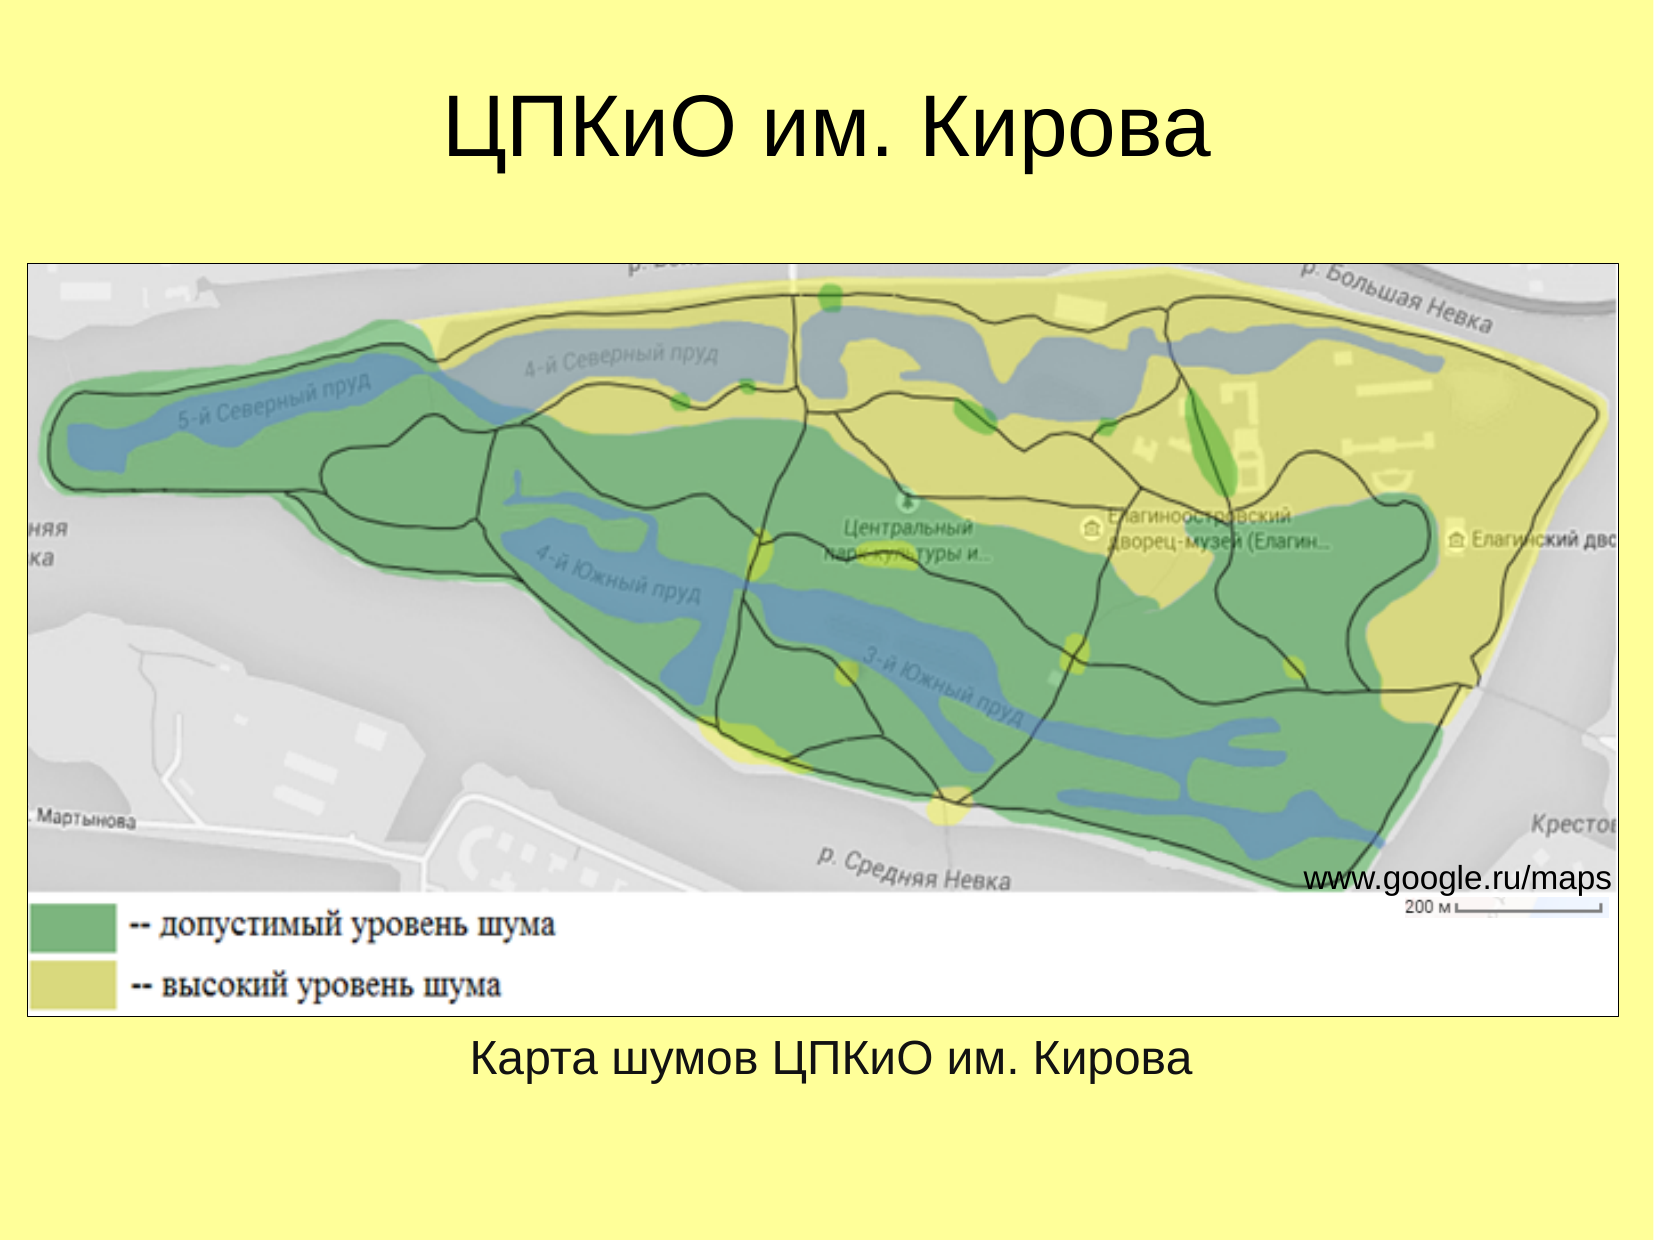

# ЦПКиО им. Кирова
www.google.ru/maps
Карта шумов ЦПКиО им. Кирова